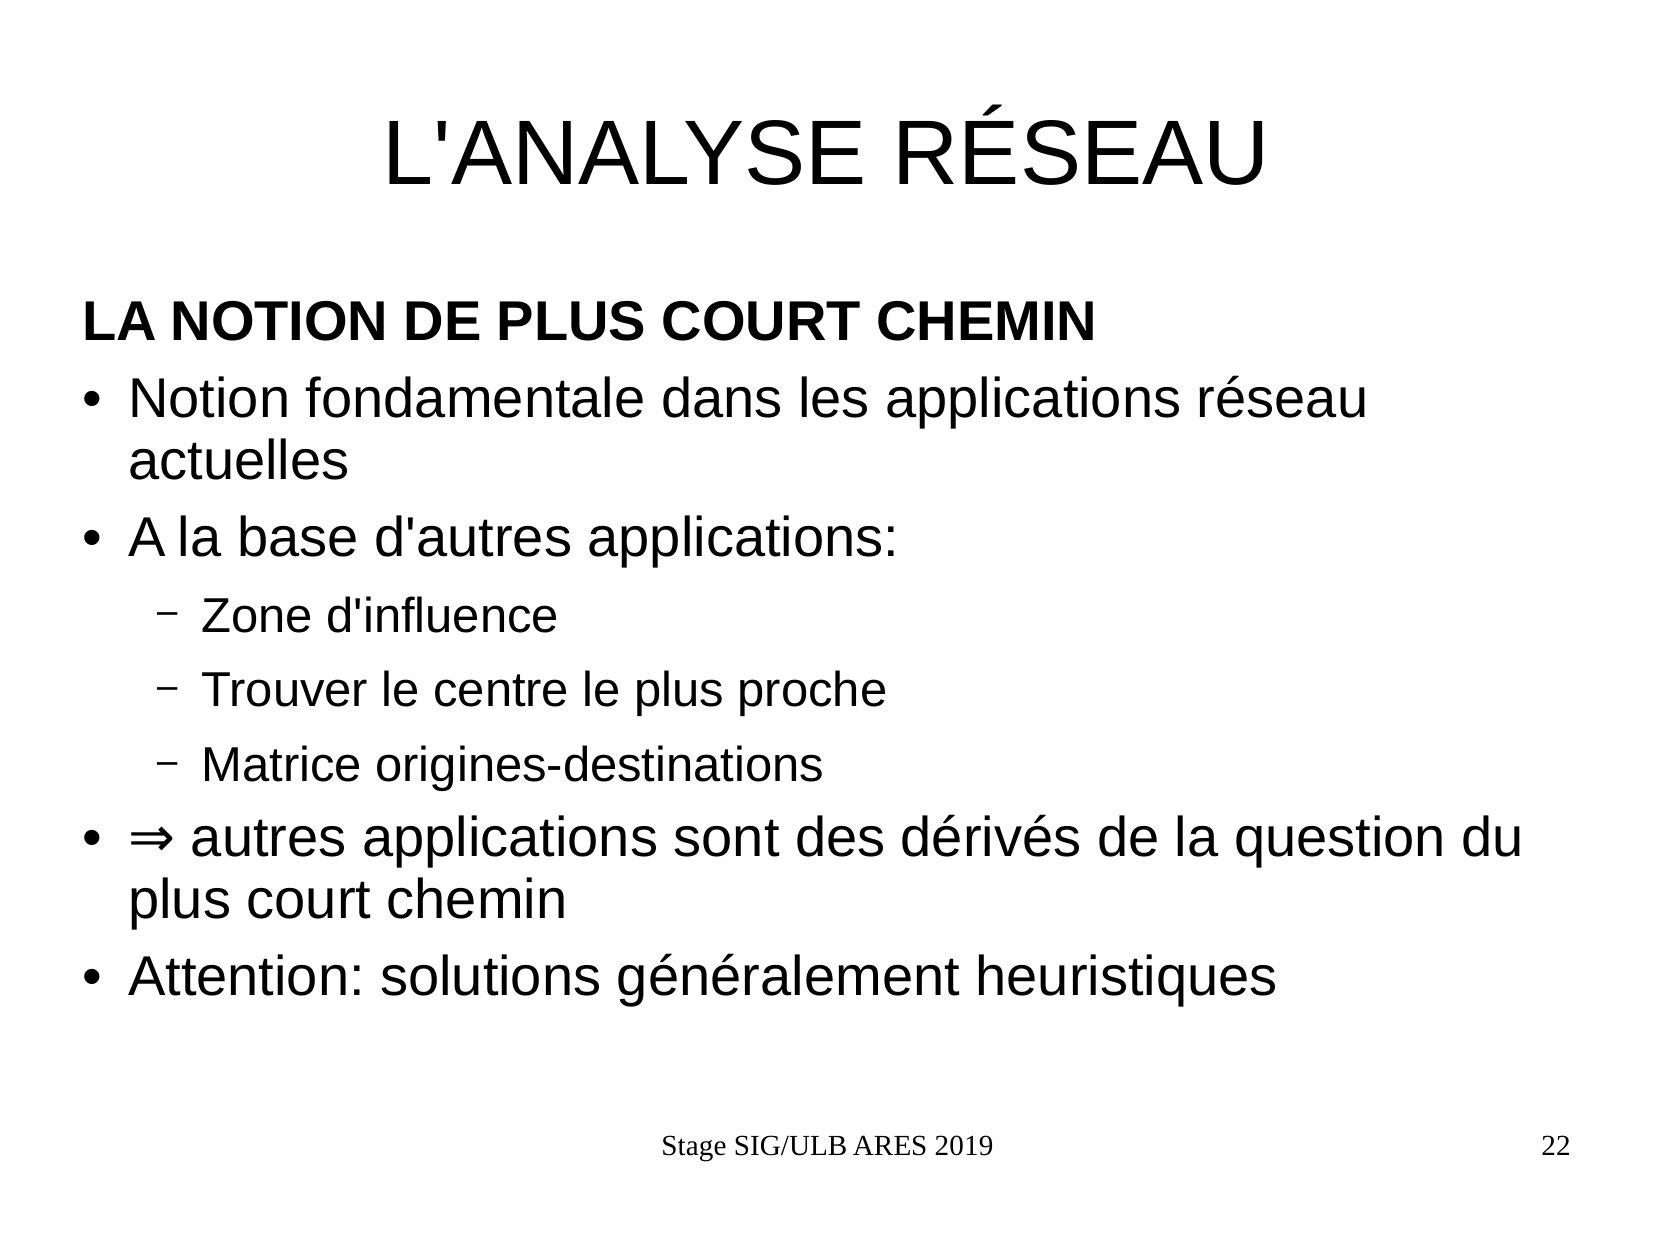

# L'ANALYSE RÉSEAU
LA NOTION DE PLUS COURT CHEMIN
Notion fondamentale dans les applications réseau actuelles
A la base d'autres applications:
Zone d'influence
Trouver le centre le plus proche
Matrice origines-destinations
⇒ autres applications sont des dérivés de la question du plus court chemin
Attention: solutions généralement heuristiques
Stage SIG/ULB ARES 2019
22